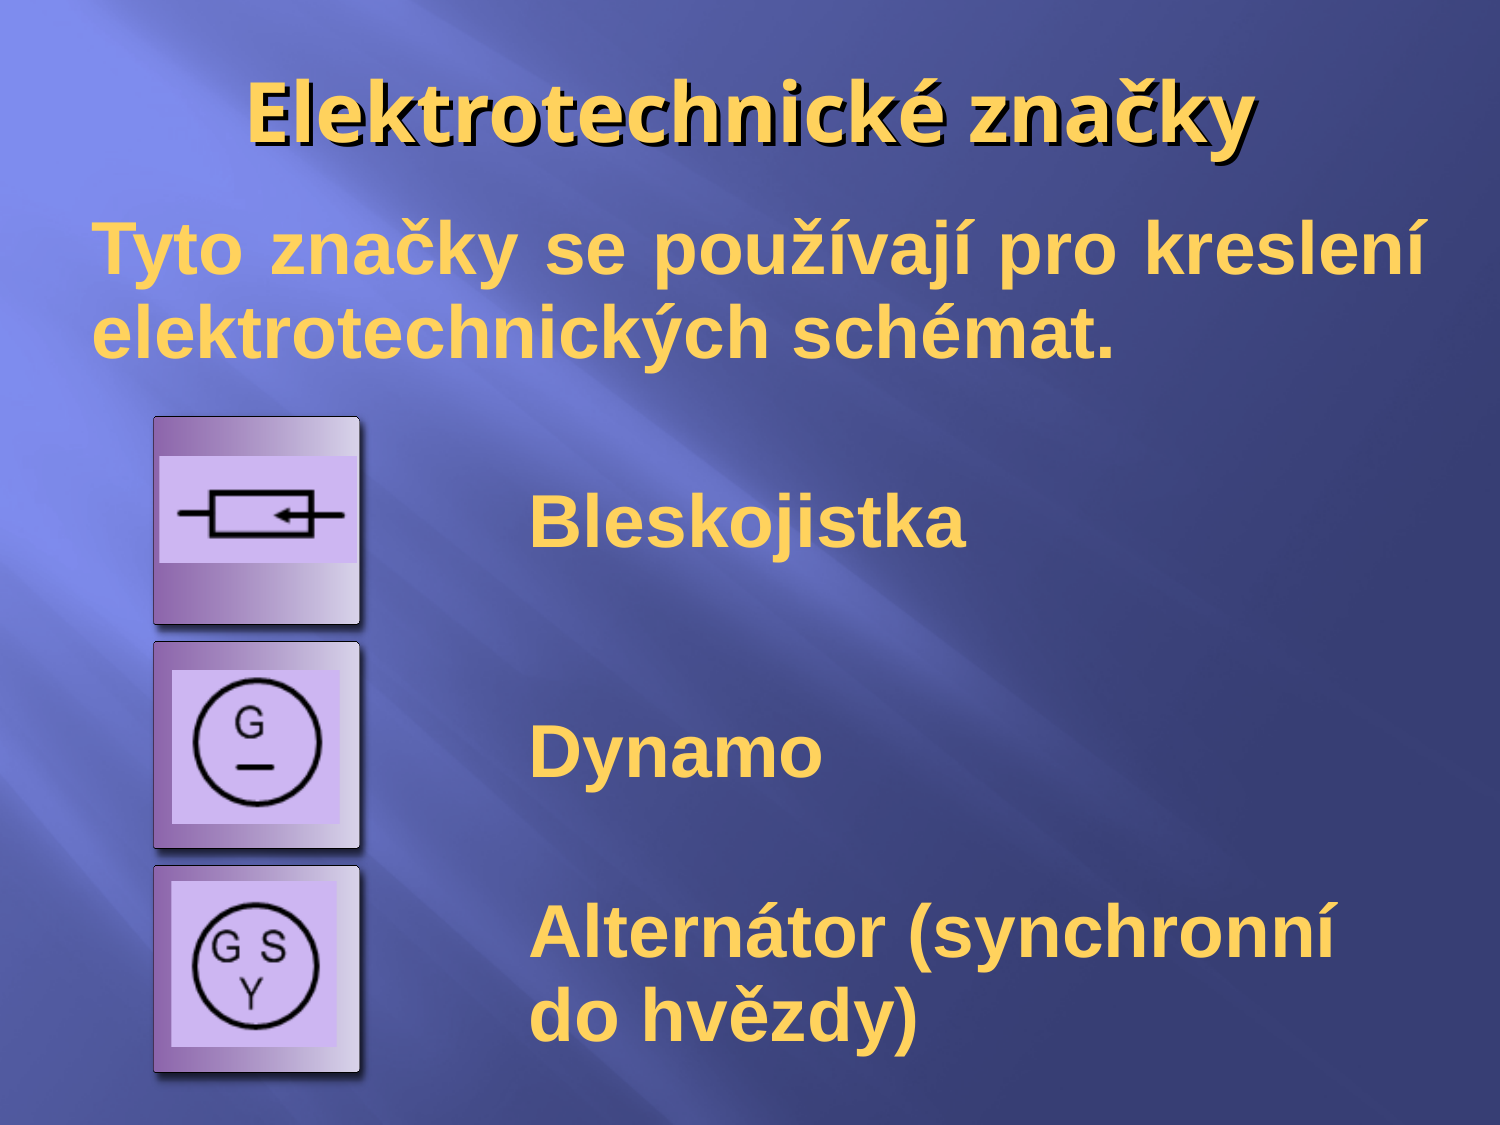

# Elektrotechnické značky
Tyto značky se používají pro kreslení elektrotechnických schémat.
Bleskojistka
Dynamo
Alternátor (synchronní do hvězdy)